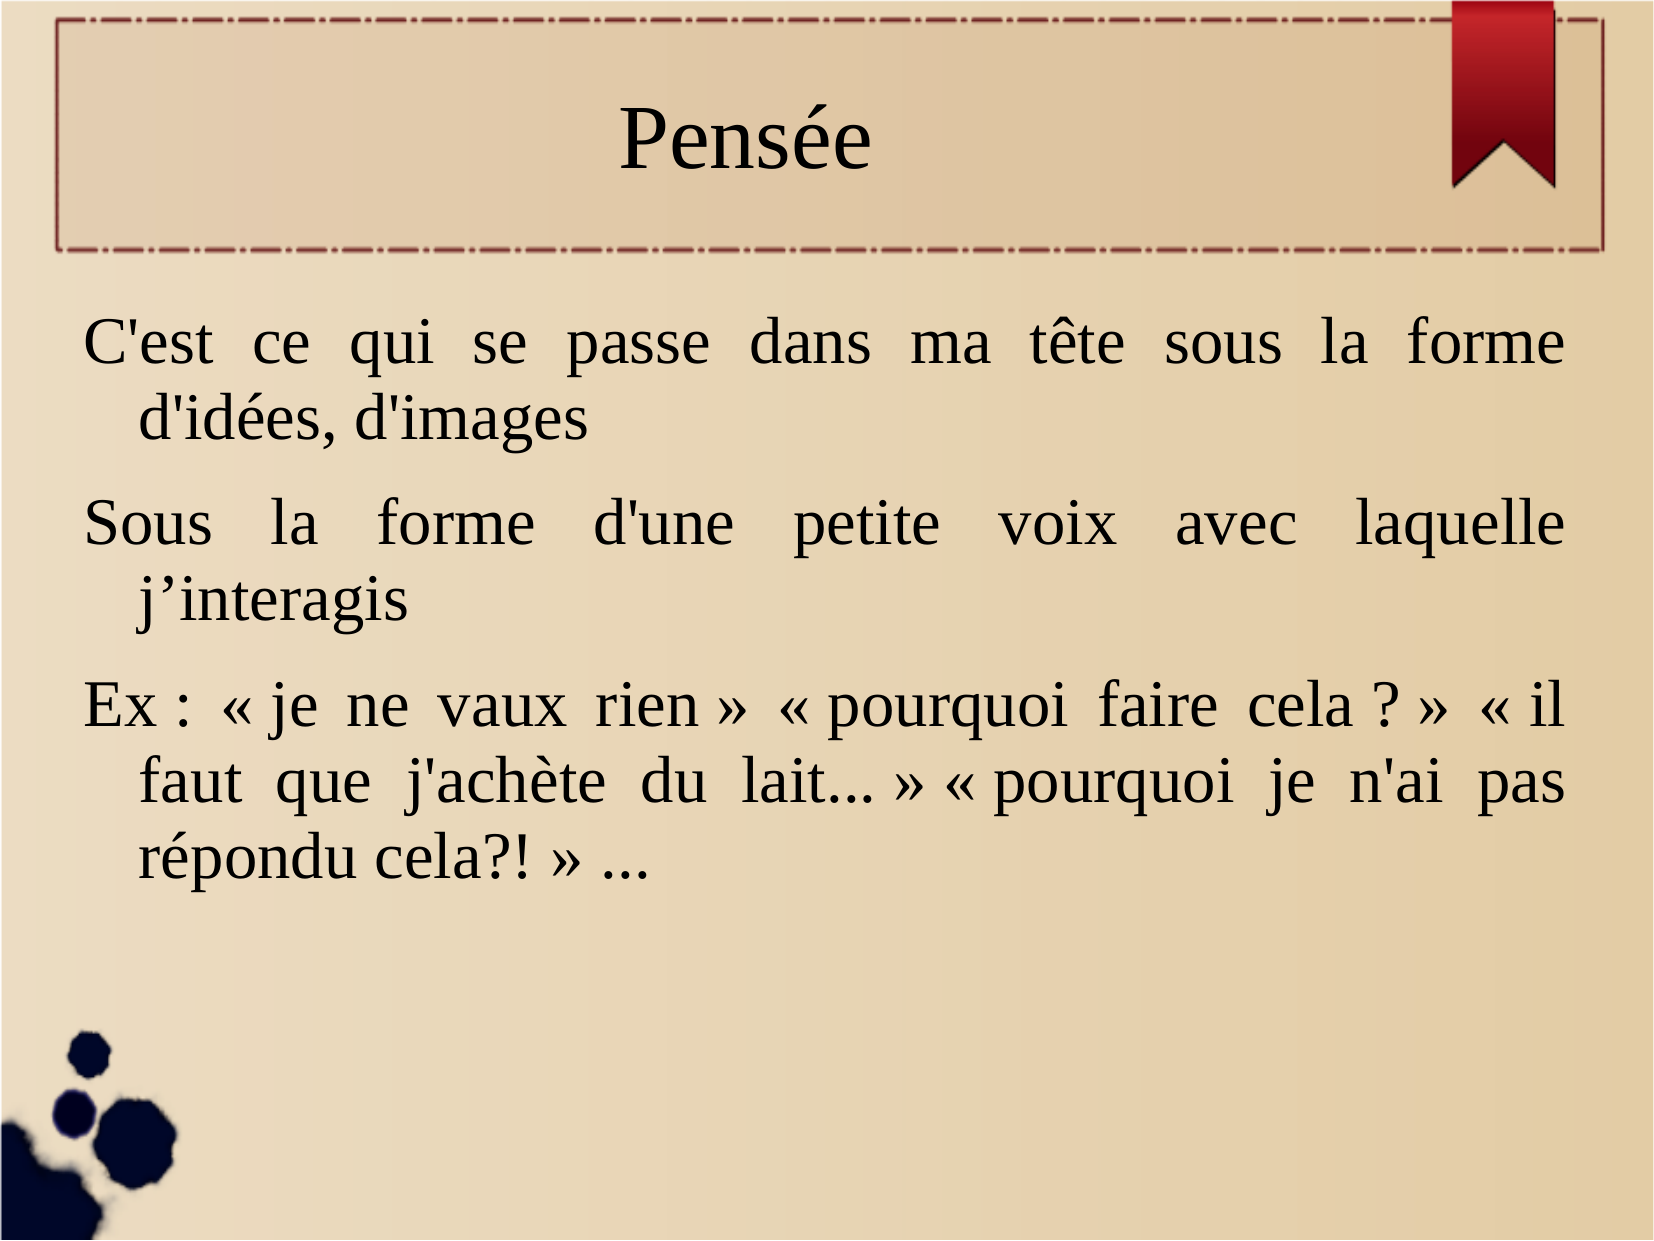

# Pensée
C'est ce qui se passe dans ma tête sous la forme d'idées, d'images
Sous la forme d'une petite voix avec laquelle j’interagis
Ex : « je ne vaux rien » « pourquoi faire cela ? » « il faut que j'achète du lait... » « pourquoi je n'ai pas répondu cela?! » ...